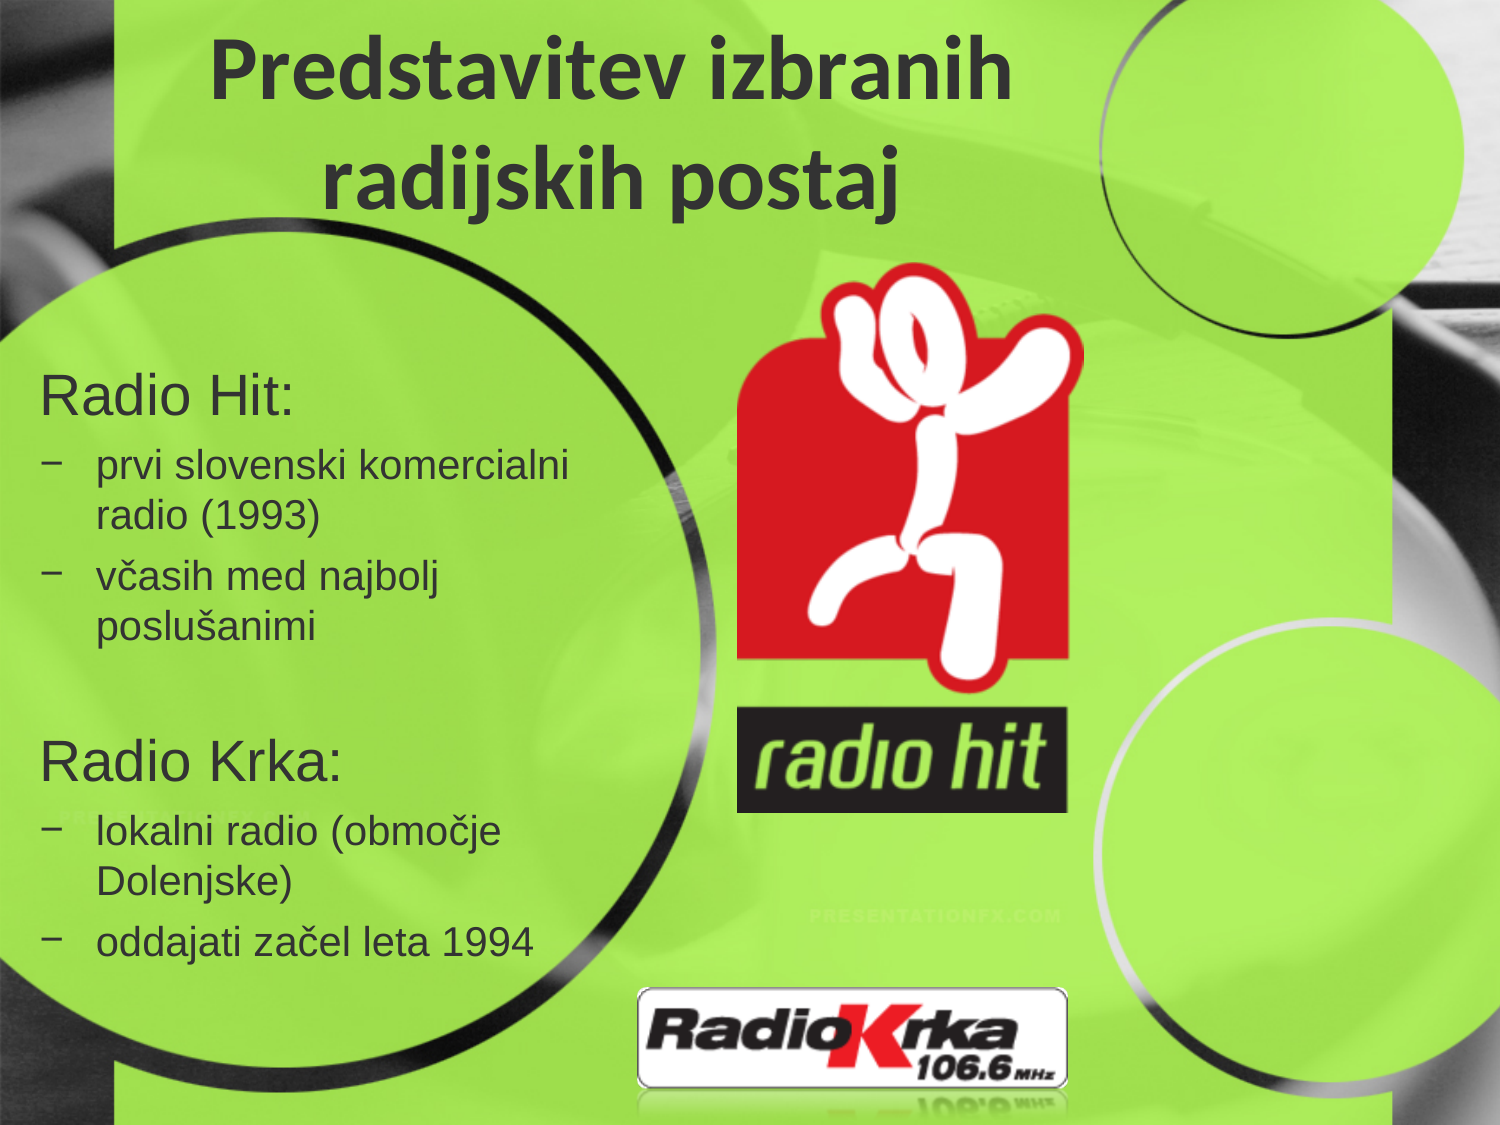

Predstavitev izbranih radijskih postaj
Radio Hit:
prvi slovenski komercialni radio (1993)
včasih med najbolj poslušanimi
Radio Krka:
lokalni radio (območje Dolenjske)
oddajati začel leta 1994